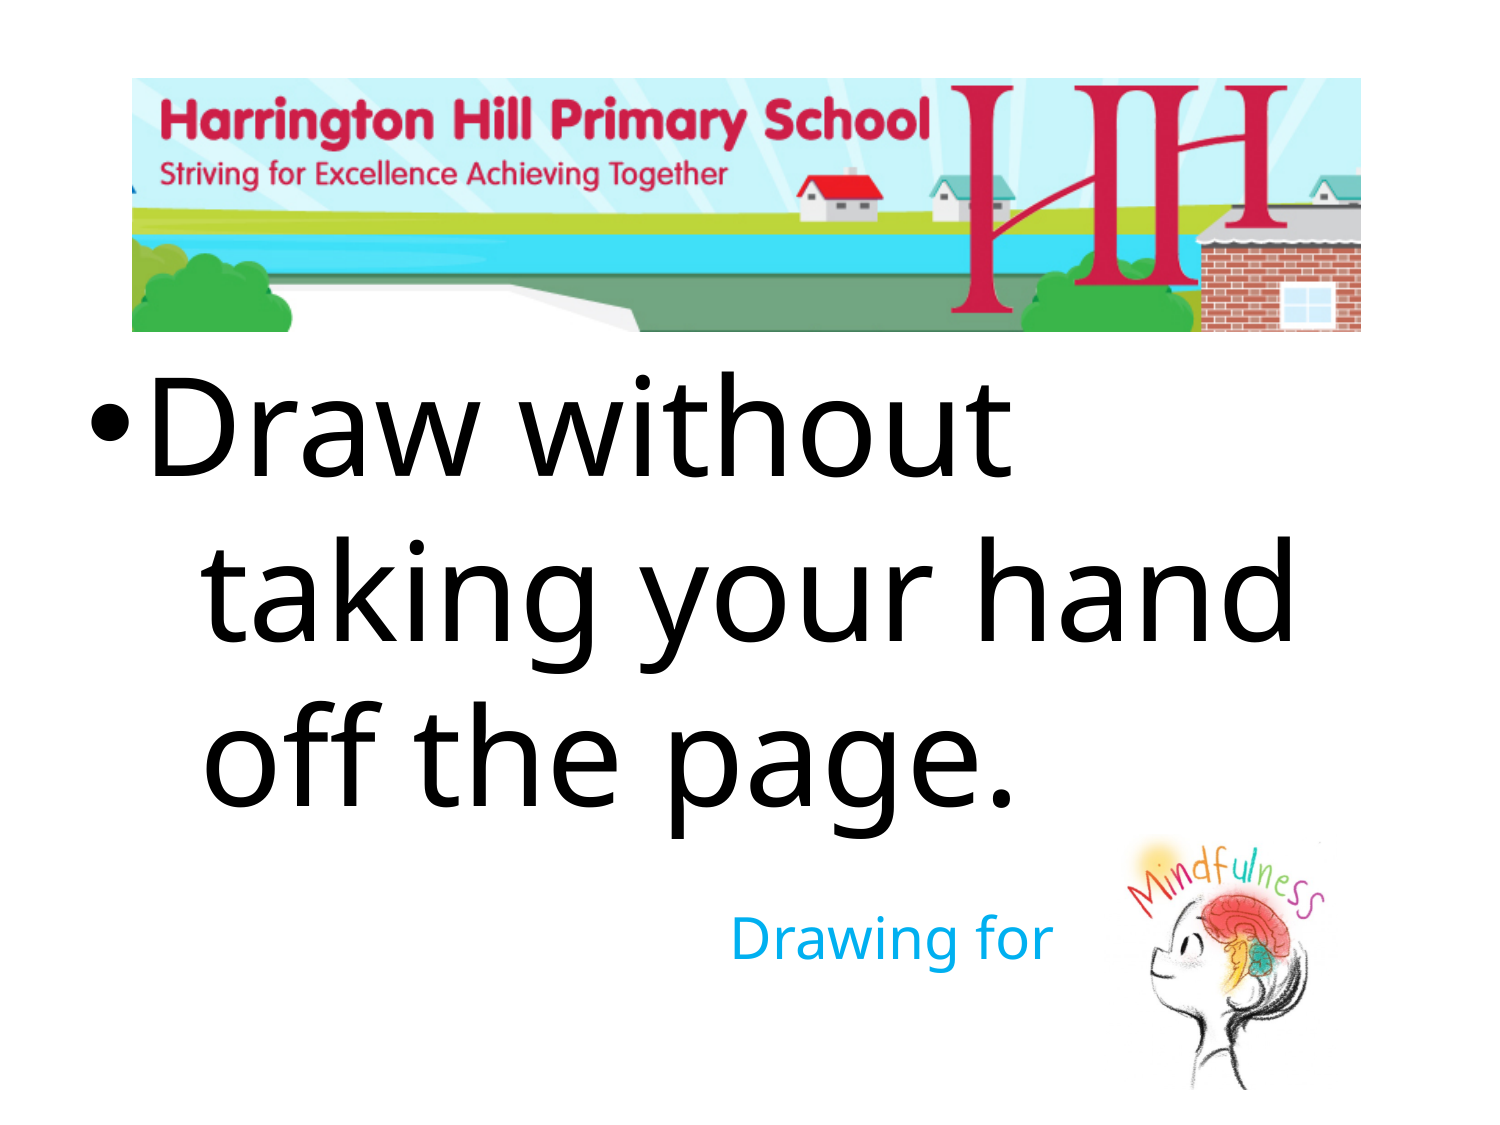

# Draw without taking your hand off the page.
Drawing for